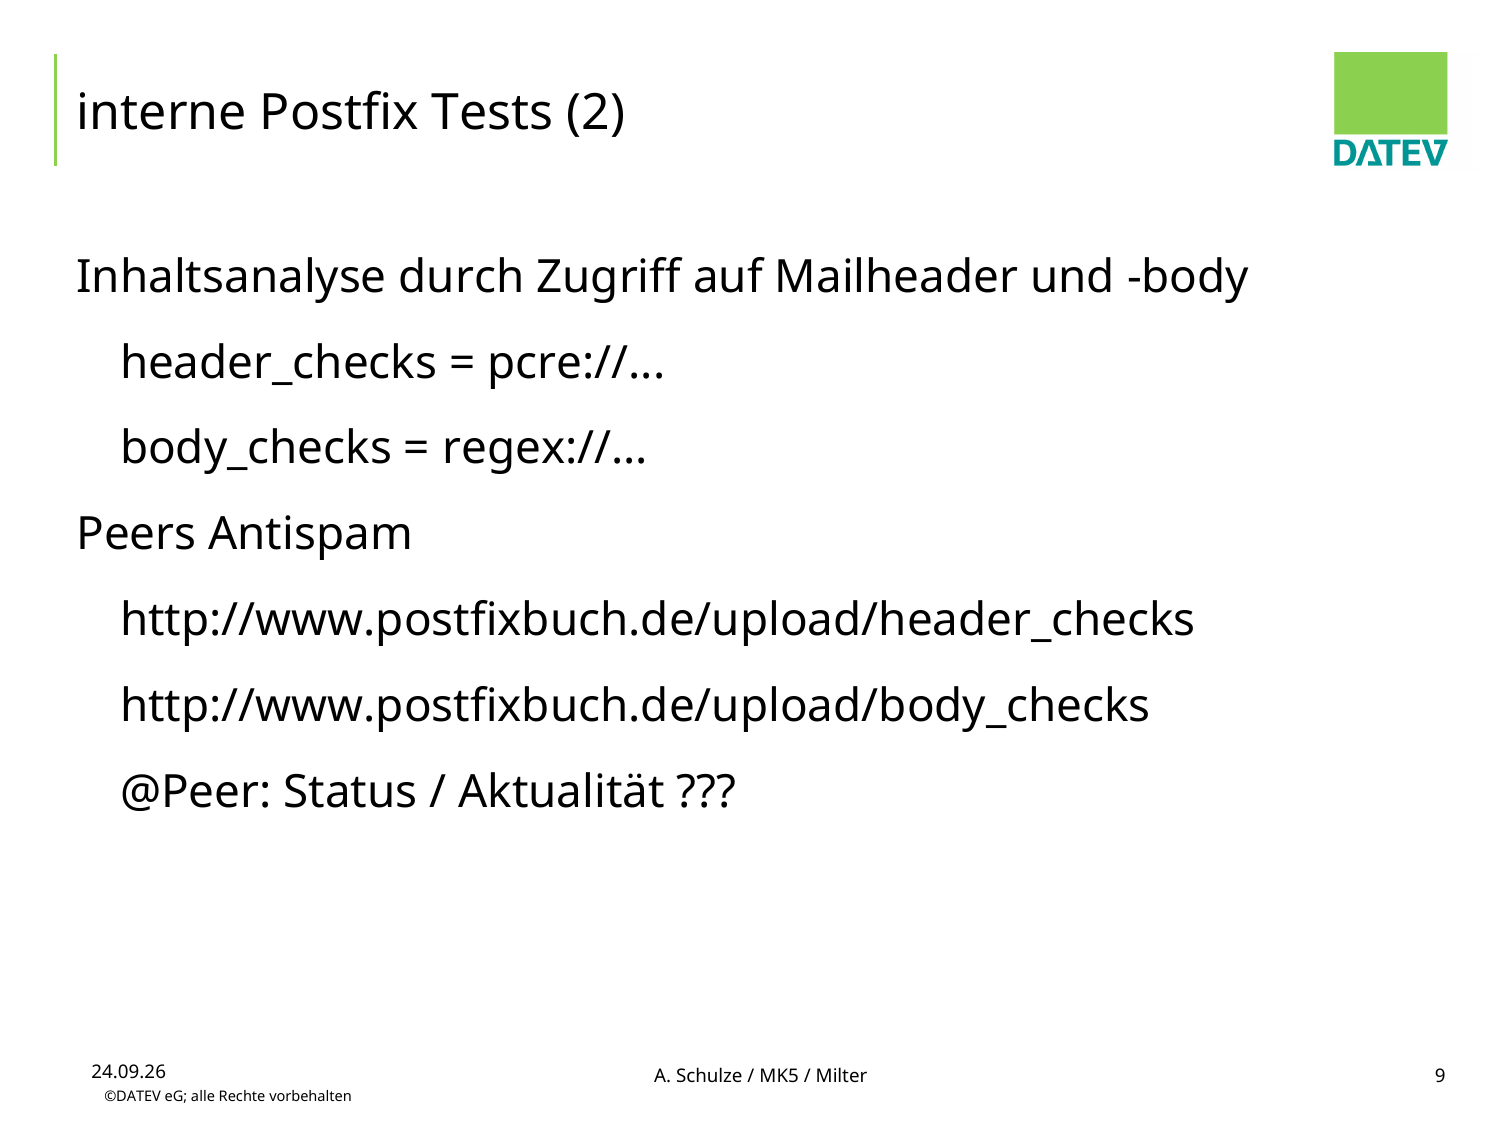

# interne Postfix Tests (2)
Inhaltsanalyse durch Zugriff auf Mailheader und -body
header_checks = pcre://...
body_checks = regex://...
Peers Antispam
http://www.postfixbuch.de/upload/header_checks
http://www.postfixbuch.de/upload/body_checks
@Peer: Status / Aktualität ???
A. Schulze / MK5 / Milter
9